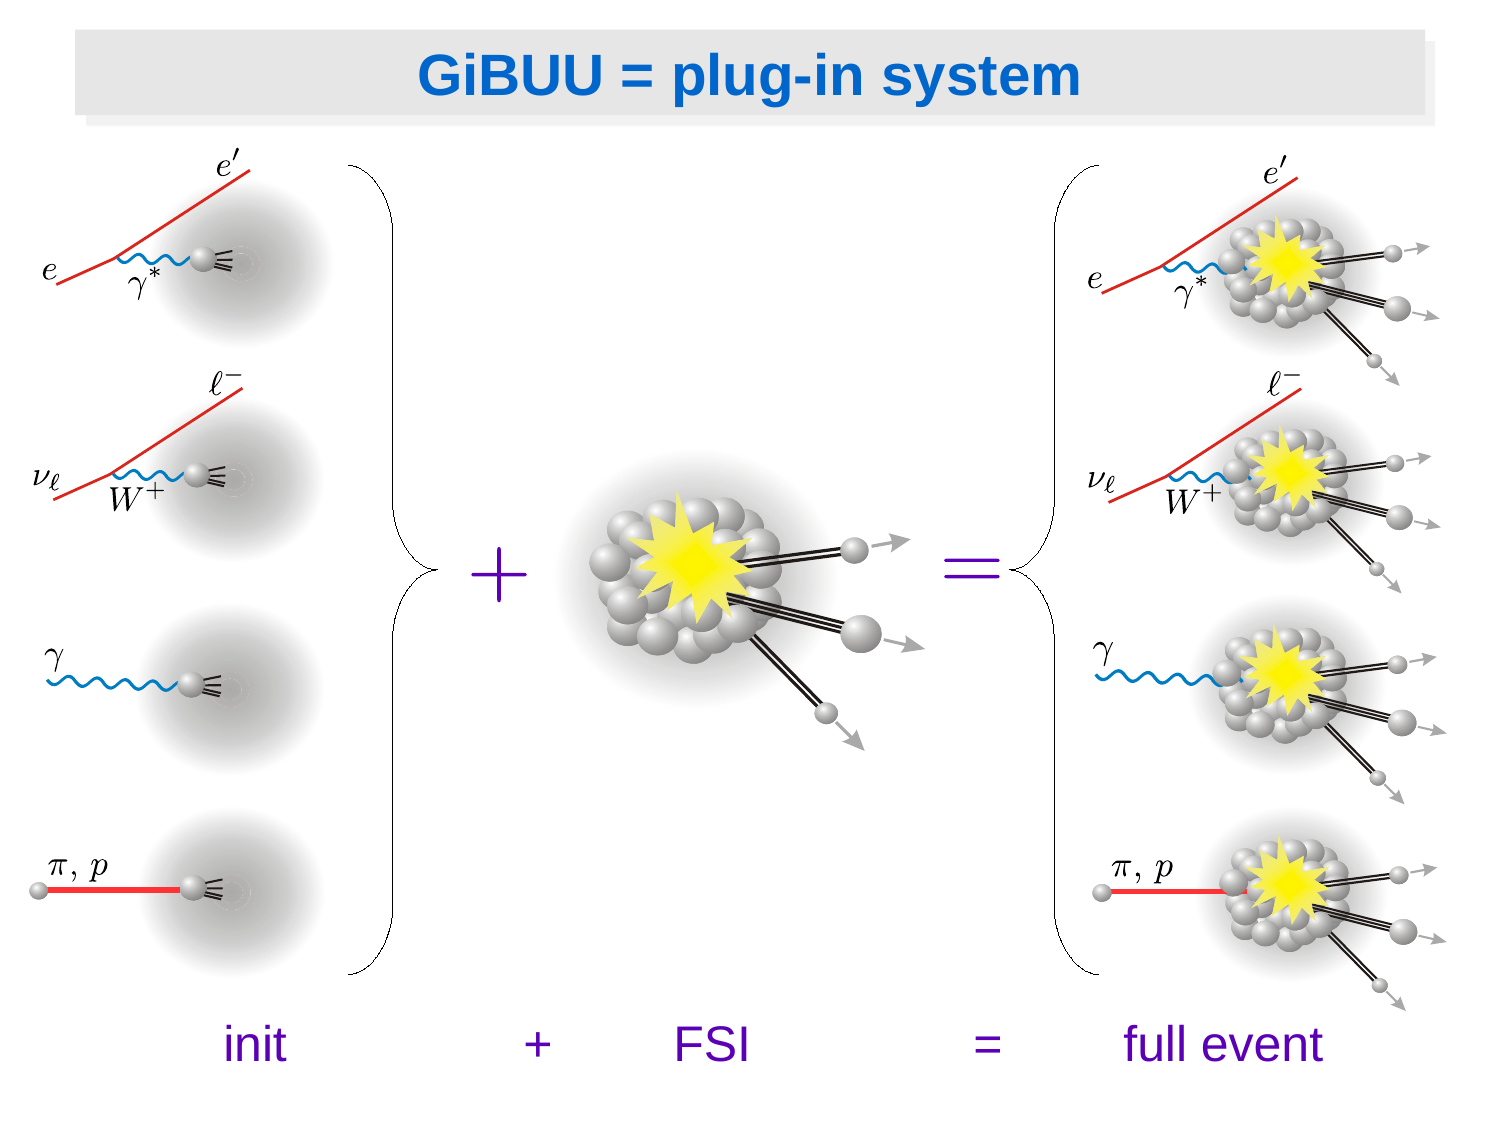

# GiBUU = plug-in system
 	init		+	FSI		=	full event